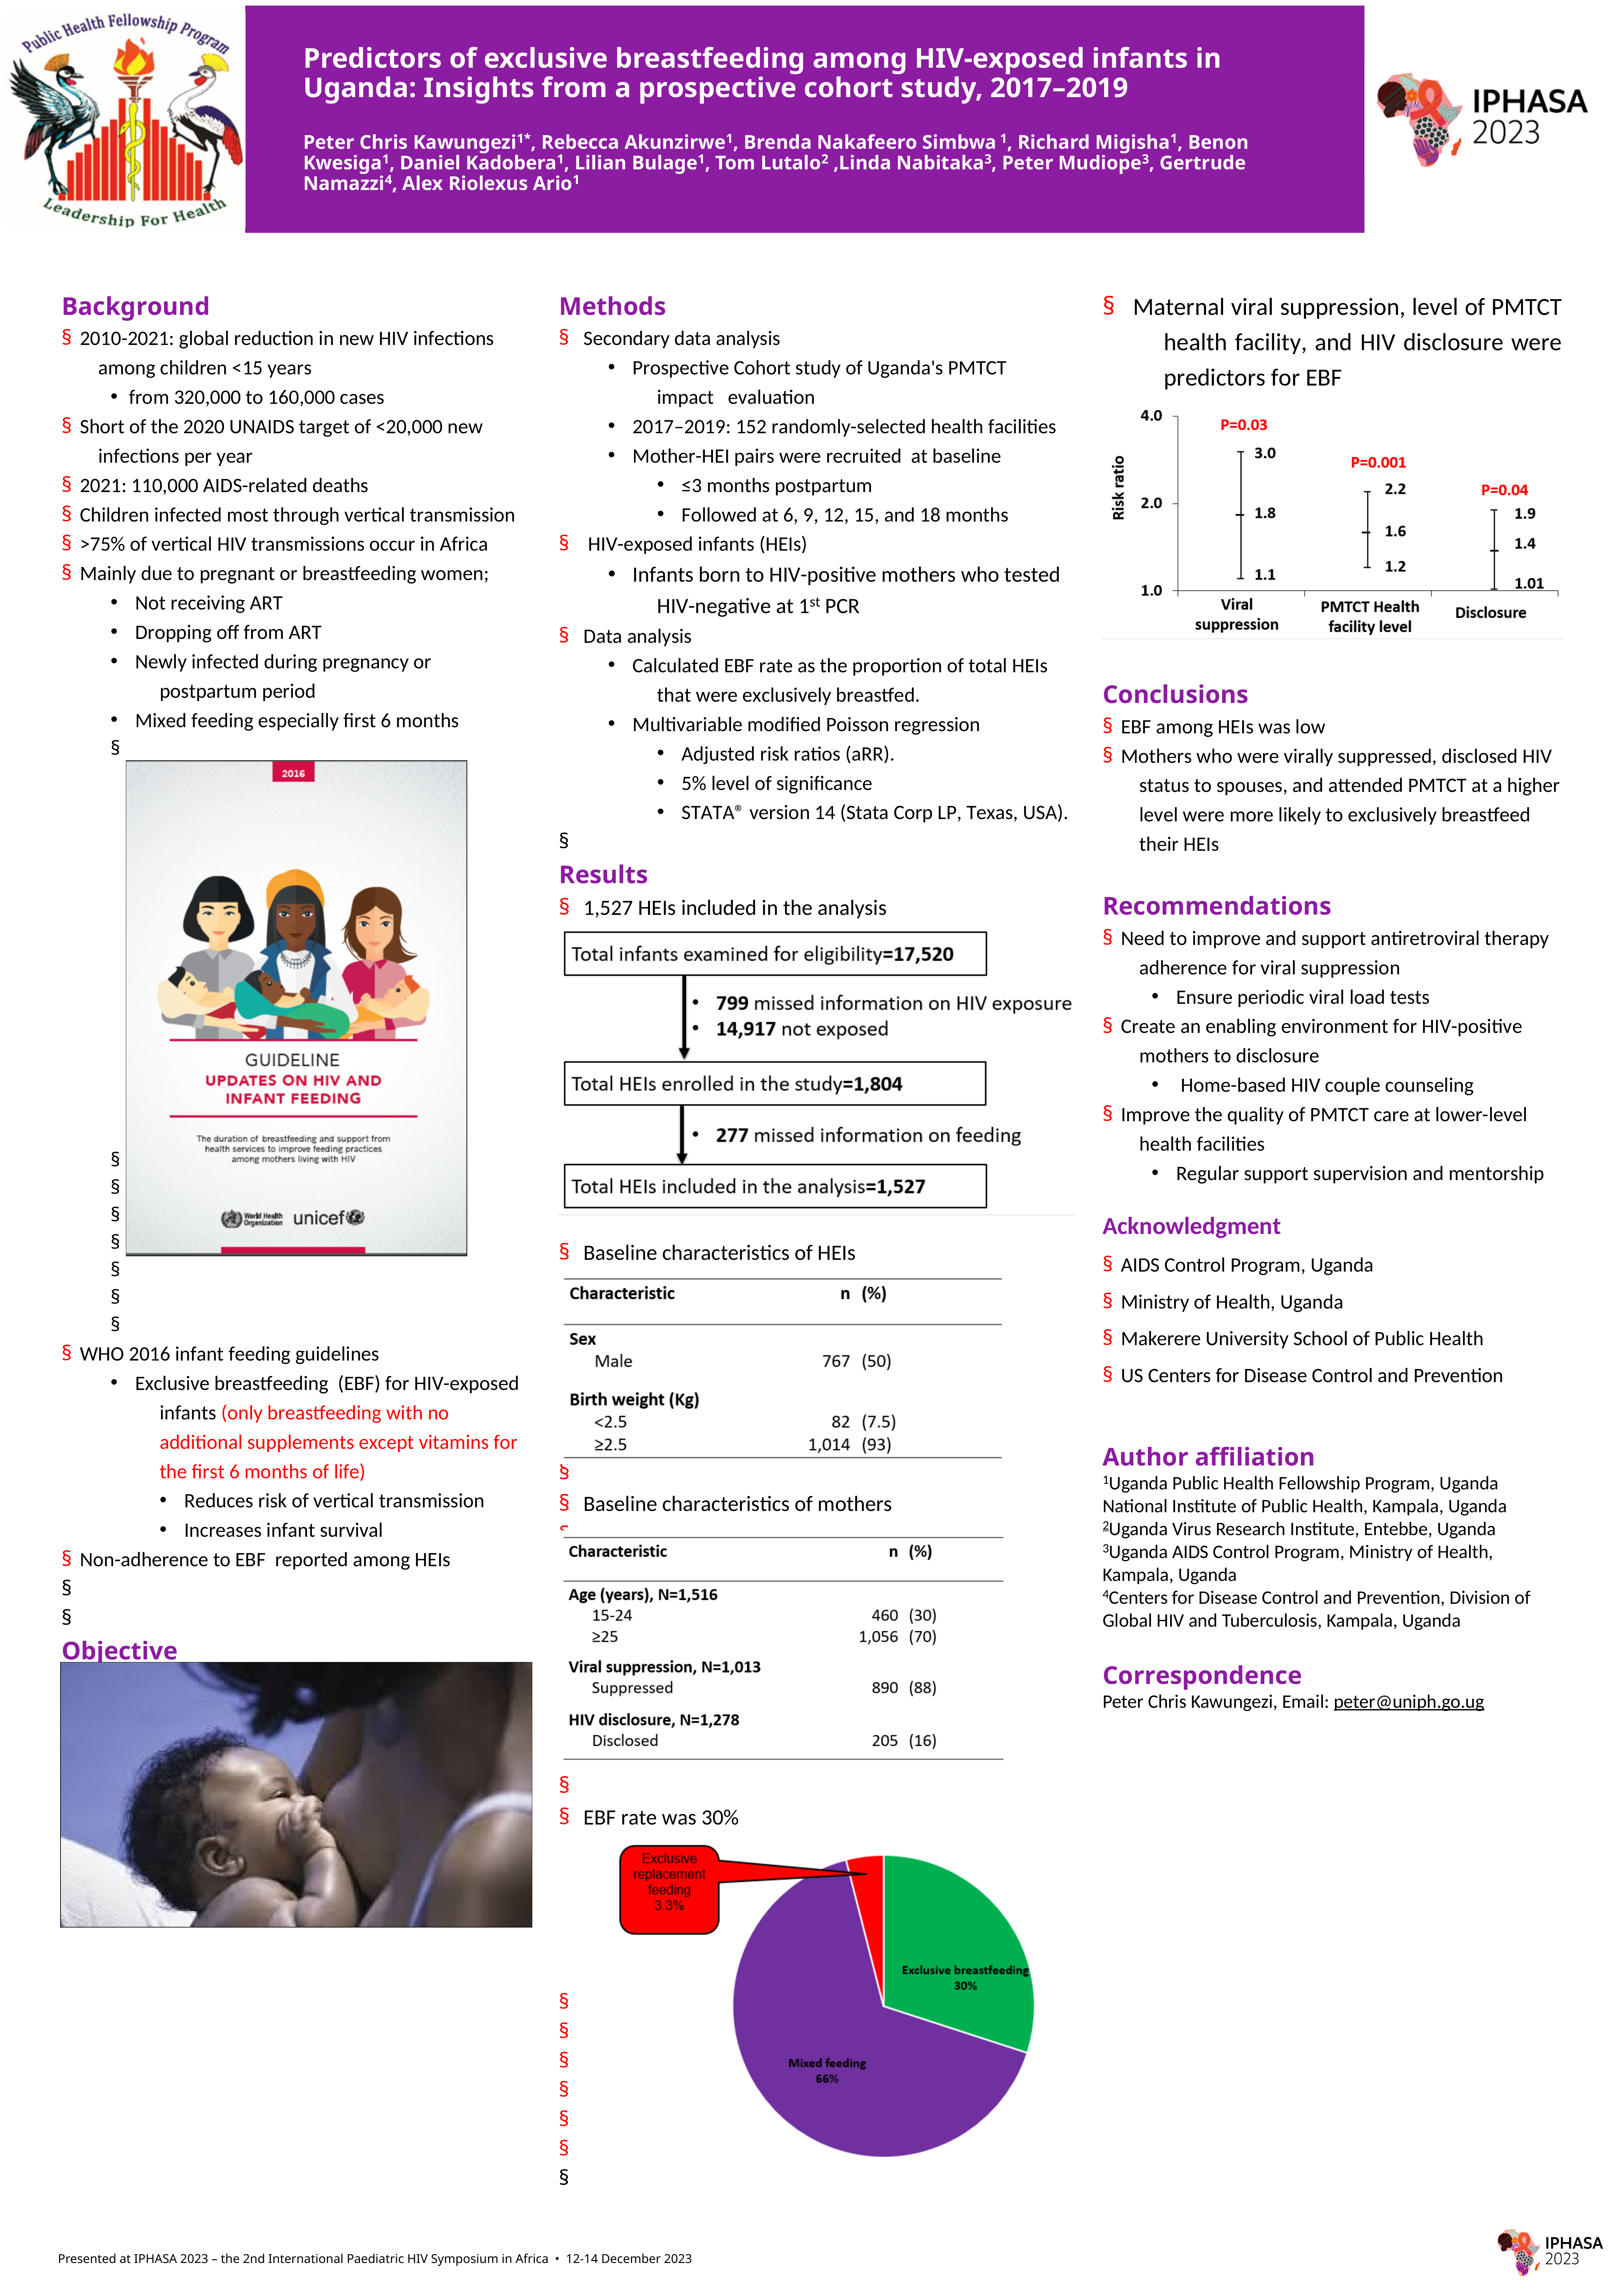

# Predictors of exclusive breastfeeding among HIV-exposed infants in Uganda: Insights from a prospective cohort study, 2017–2019 Peter Chris Kawungezi1*, Rebecca Akunzirwe1, Brenda Nakafeero Simbwa 1, Richard Migisha1, Benon Kwesiga1, Daniel Kadobera1, Lilian Bulage1, Tom Lutalo2 ,Linda Nabitaka3, Peter Mudiope3, Gertrude Namazzi4, Alex Riolexus Ario1
Background
2010-2021: global reduction in new HIV infections among children <15 years
from 320,000 to 160,000 cases
Short of the 2020 UNAIDS target of <20,000 new infections per year
2021: 110,000 AIDS-related deaths
Children infected most through vertical transmission
>75% of vertical HIV transmissions occur in Africa
Mainly due to pregnant or breastfeeding women;
Not receiving ART
Dropping off from ART
Newly infected during pregnancy or postpartum period
Mixed feeding especially first 6 months
WHO 2016 infant feeding guidelines
Exclusive breastfeeding (EBF) for HIV-exposed infants (only breastfeeding with no additional supplements except vitamins for the first 6 months of life)
Reduces risk of vertical transmission
Increases infant survival
Non-adherence to EBF  reported among HEIs
Objective
To assess the predictors of exclusive breastfeeding among HIV-exposed infants in Uganda, 2017-2019
Methods
Secondary data analysis
Prospective Cohort study of Uganda's PMTCT impact   evaluation
2017–2019: 152 randomly-selected health facilities
Mother-HEI pairs were recruited at baseline
≤3 months postpartum
Followed at 6, 9, 12, 15, and 18 months
 HIV-exposed infants (HEIs)
Infants born to HIV-positive mothers who tested HIV-negative at 1st PCR
Data analysis
Calculated EBF rate as the proportion of total HEIs that were exclusively breastfed.
Multivariable modified Poisson regression
Adjusted risk ratios (aRR).
5% level of significance
STATA® version 14 (Stata Corp LP, Texas, USA).
Results
1,527 HEIs included in the analysis
Baseline characteristics of HEIs
Baseline characteristics of mothers
EBF rate was 30%
Maternal viral suppression, level of PMTCT health facility, and HIV disclosure were predictors for EBF
Conclusions
EBF among HEIs was low
Mothers who were virally suppressed, disclosed HIV status to spouses, and attended PMTCT at a higher level were more likely to exclusively breastfeed their HEIs
Recommendations
Need to improve and support antiretroviral therapy adherence for viral suppression
Ensure periodic viral load tests
Create an enabling environment for HIV-positive mothers to disclosure
 Home-based HIV couple counseling
Improve the quality of PMTCT care at lower-level health facilities
Regular support supervision and mentorship
Acknowledgment
AIDS Control Program, Uganda
Ministry of Health, Uganda
Makerere University School of Public Health
US Centers for Disease Control and Prevention
Author affiliation
1Uganda Public Health Fellowship Program, Uganda National Institute of Public Health, Kampala, Uganda
2Uganda Virus Research Institute, Entebbe, Uganda
3Uganda AIDS Control Program, Ministry of Health, Kampala, Uganda
4Centers for Disease Control and Prevention, Division of Global HIV and Tuberculosis, Kampala, Uganda
Correspondence
Peter Chris Kawungezi, Email: peter@uniph.go.ug